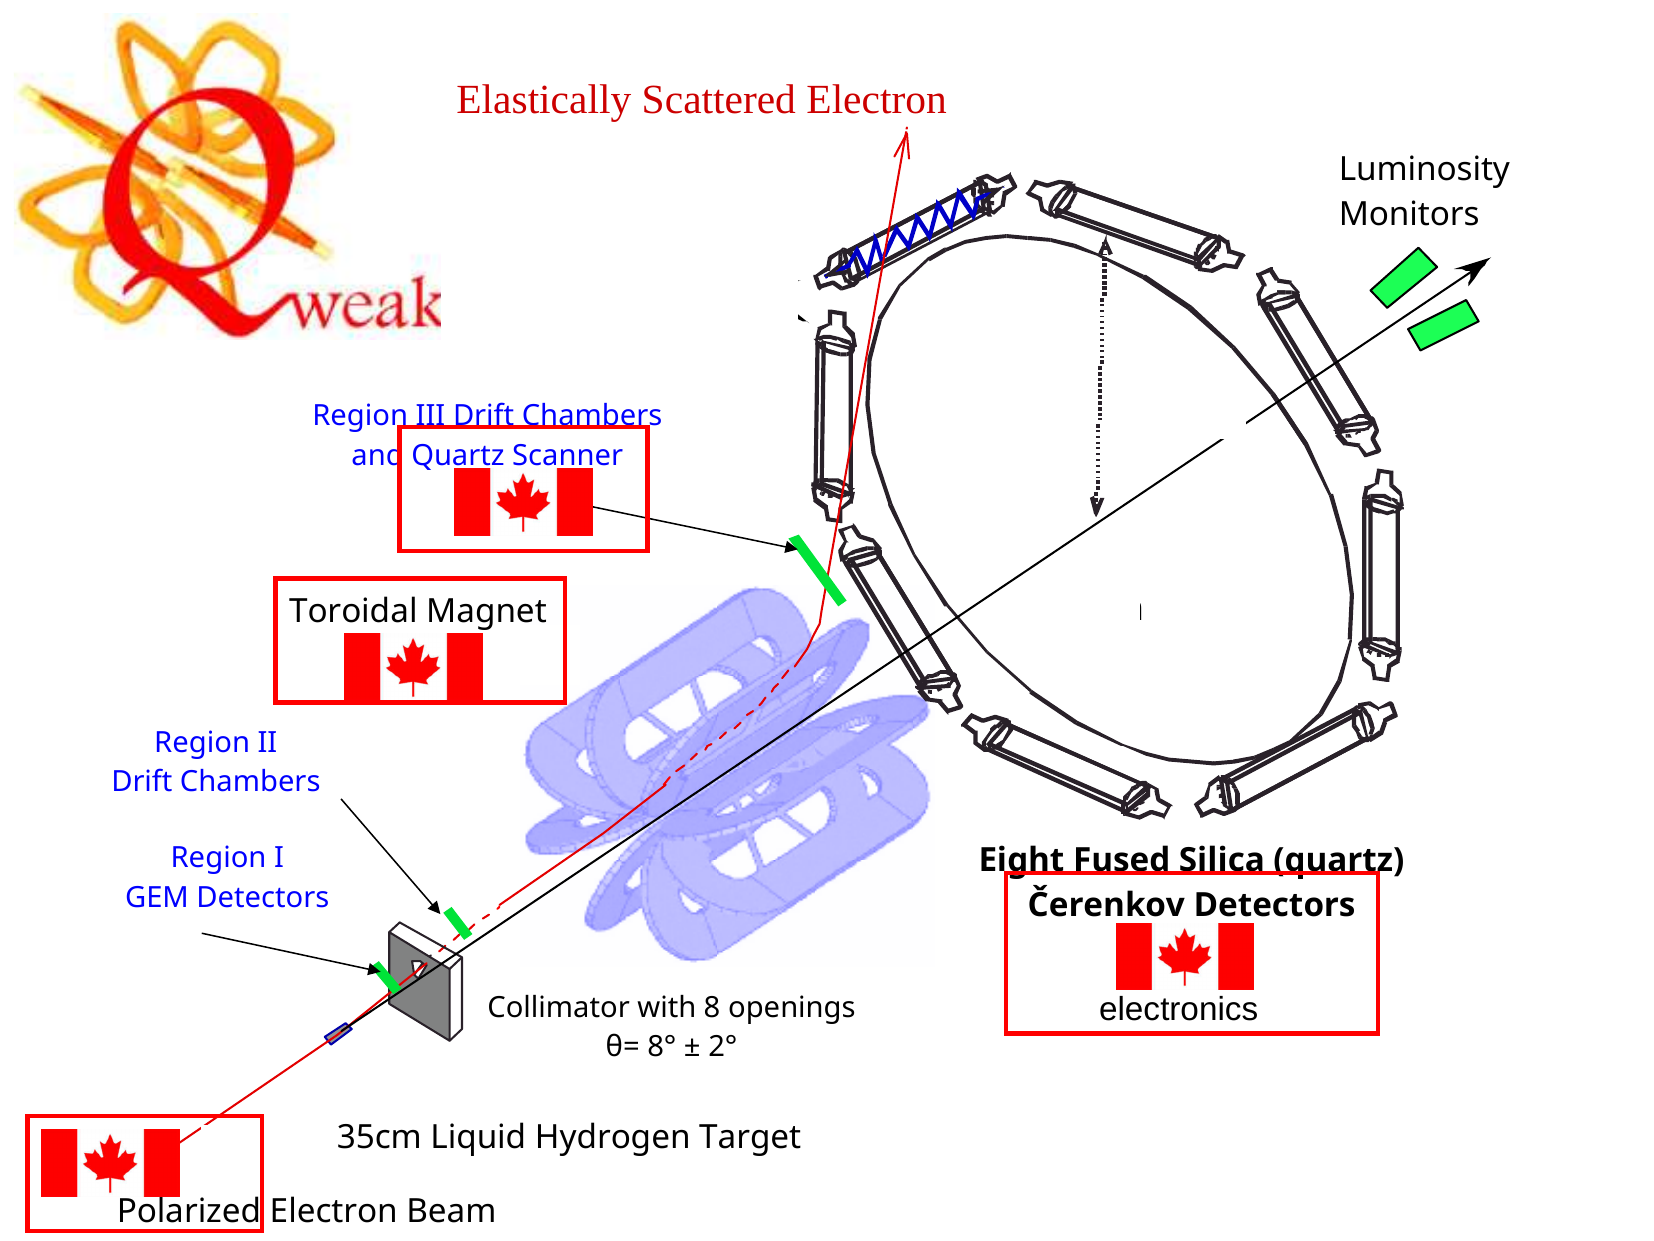

Elastically Scattered Electron
Luminosity
Monitors
Region III Drift Chambers
and Quartz Scanner
Toroidal Magnet
Region II
Drift Chambers
Eight Fused Silica (quartz)
Čerenkov Detectors
Region I
GEM Detectors
Collimator with 8 openings
θ= 8° ± 2°
electronics
35cm Liquid Hydrogen Target
Polarized Electron Beam